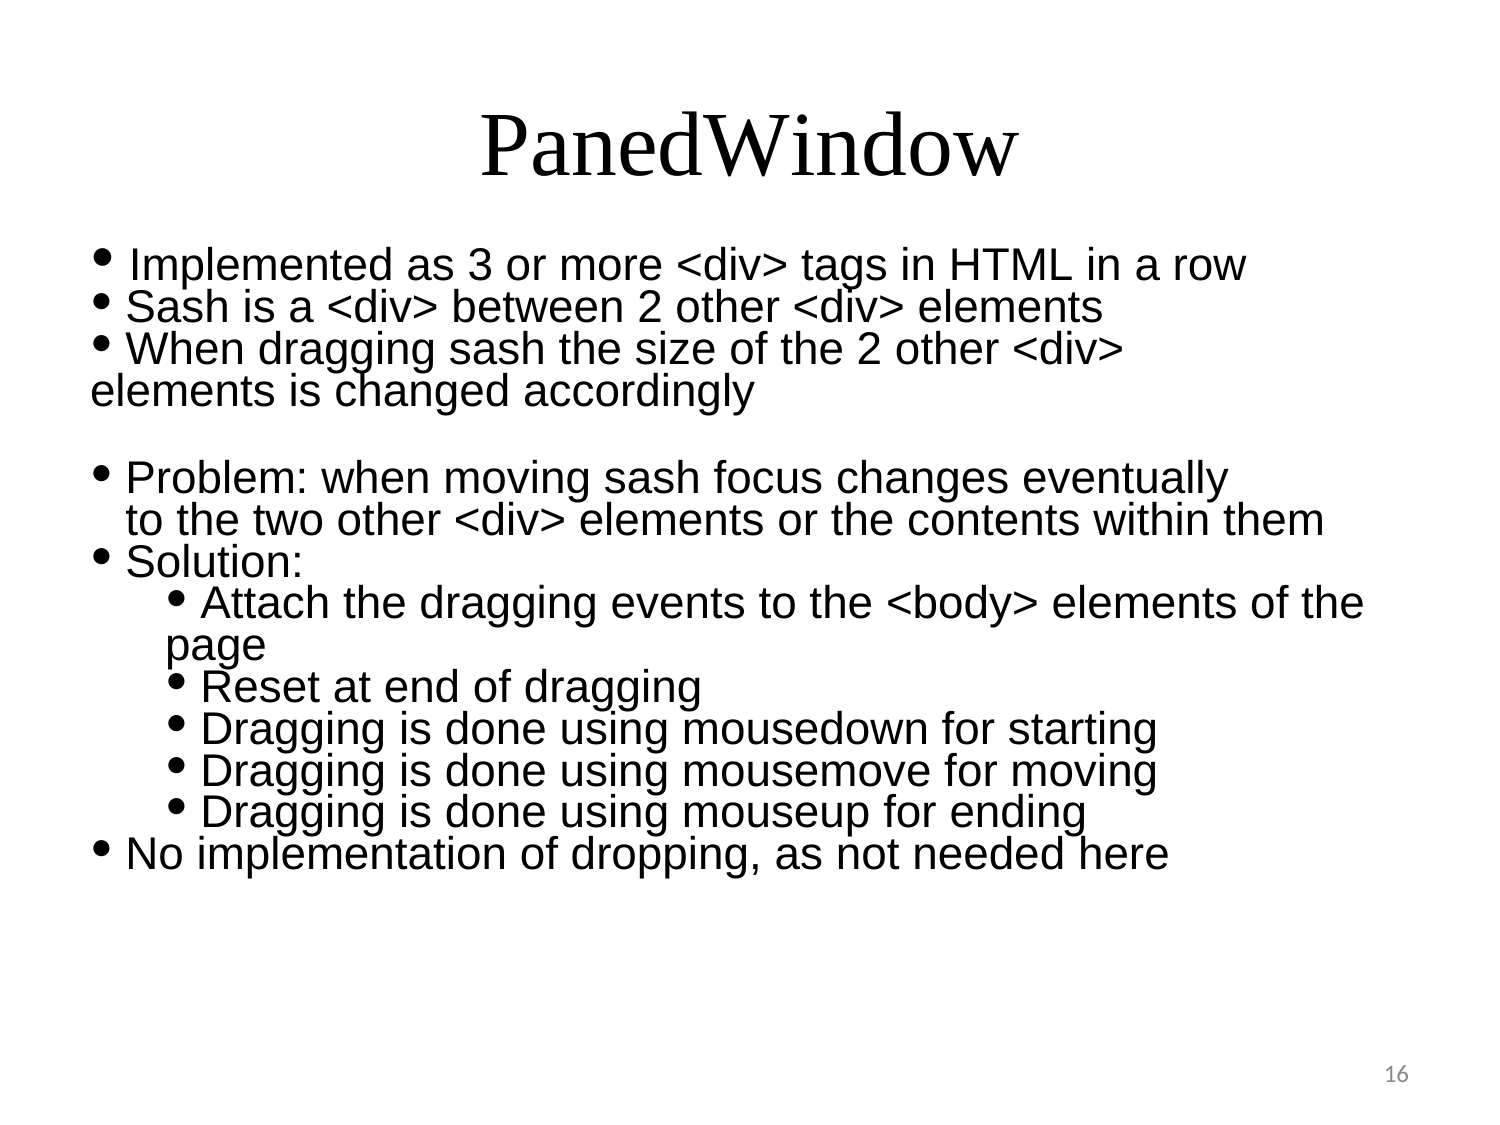

PanedWindow‏
 Implemented as 3 or more <div> tags in HTML in a row
 Sash is a <div> between 2 other <div> elements
 When dragging sash the size of the 2 other <div> elements is changed accordingly
 Problem: when moving sash focus changes eventually
 to the two other <div> elements or the contents within them
 Solution:
 Attach the dragging events to the <body> elements of the page
 Reset at end of dragging
 Dragging is done using mousedown for starting
 Dragging is done using mousemove for moving
 Dragging is done using mouseup for ending
 No implementation of dropping, as not needed here
16